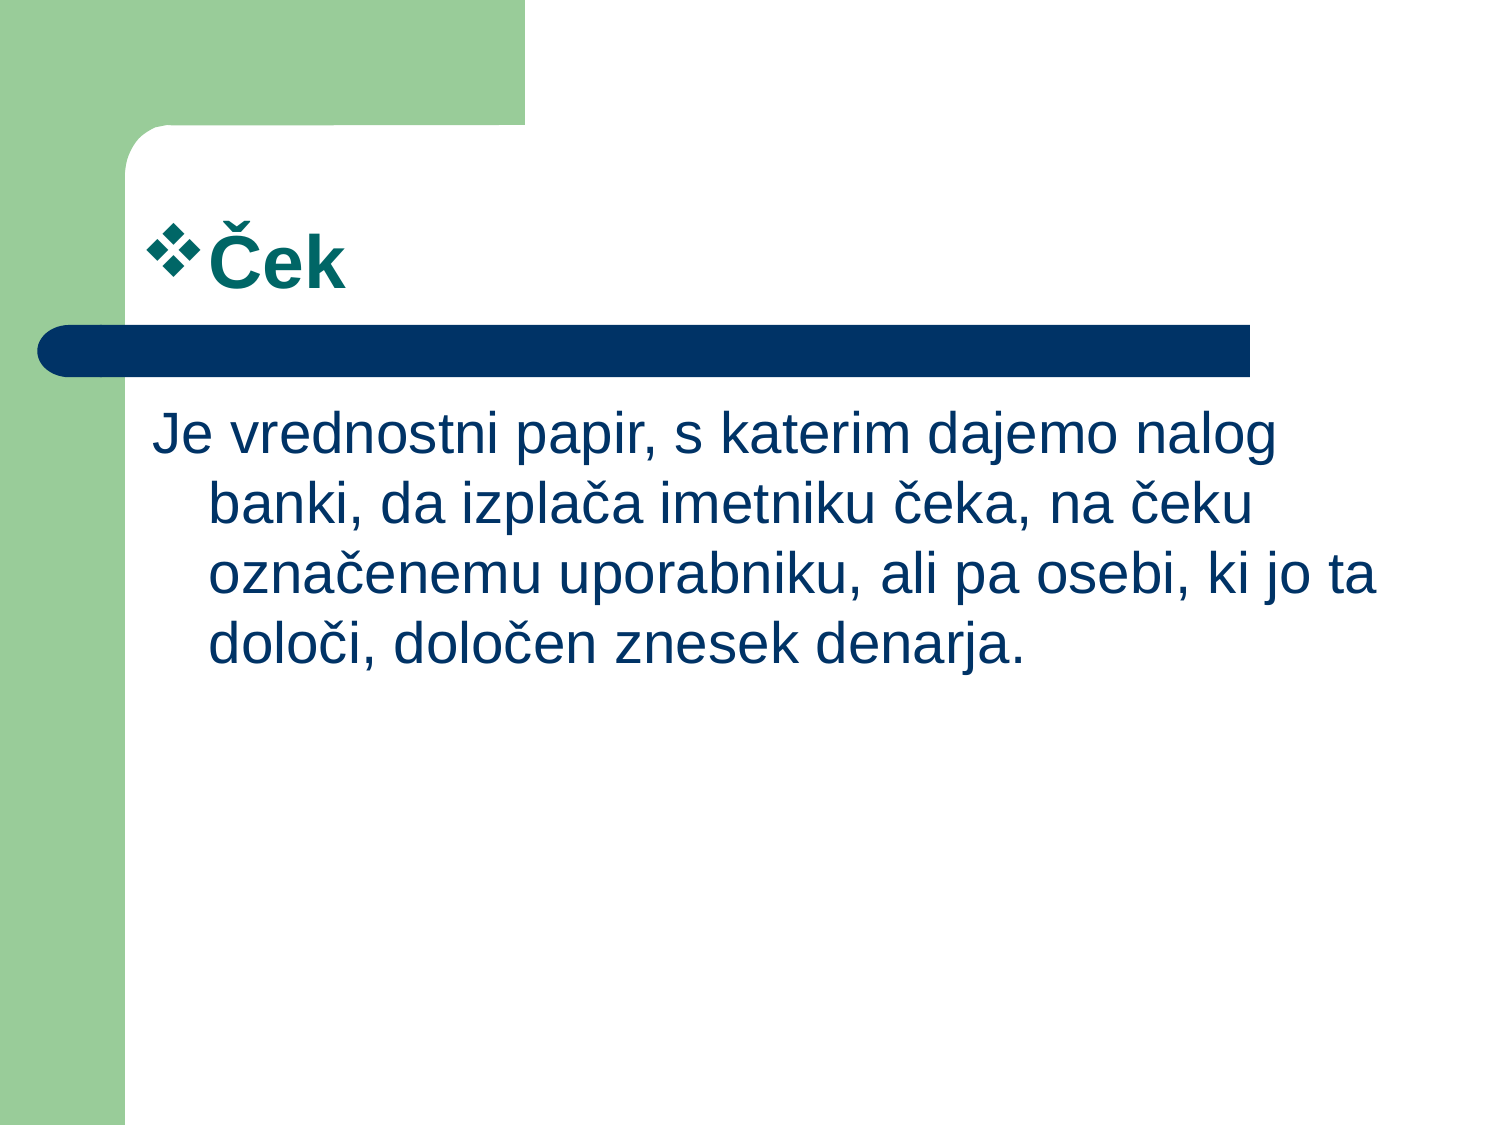

# Ček
Je vrednostni papir, s katerim dajemo nalog banki, da izplača imetniku čeka, na čeku označenemu uporabniku, ali pa osebi, ki jo ta določi, določen znesek denarja.